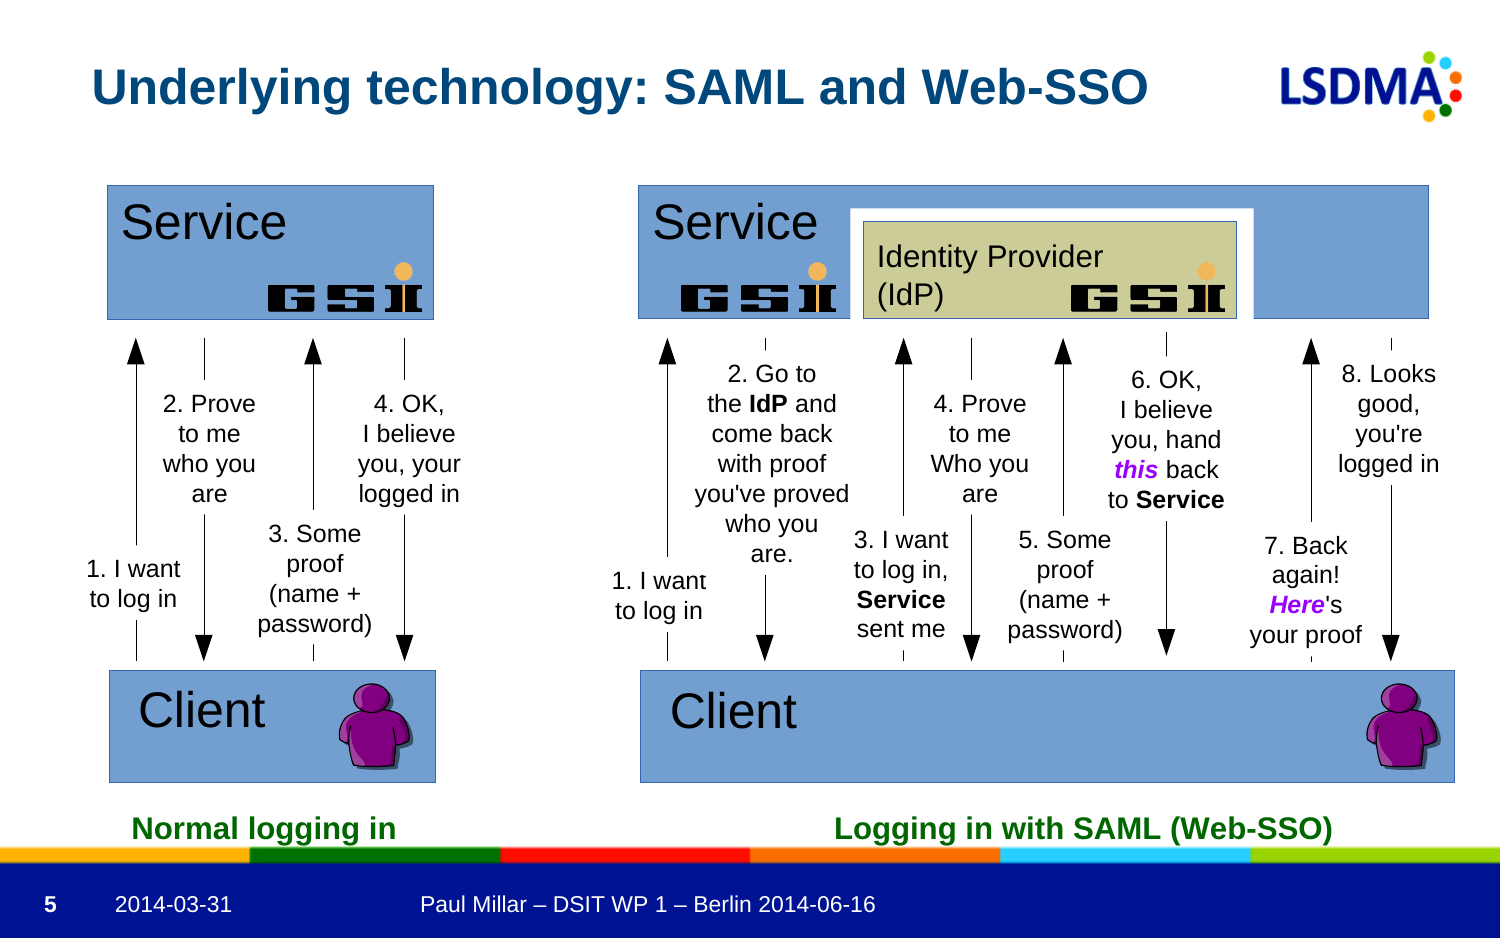

# Underlying technology: SAML and Web-SSO
Service
Service
Identity Provider (IdP)
2. Go to
the IdP and
come back
with proof
you've proved
who you
are.
8. Looks
good,
you're
logged in
6. OK,
I believe
you, hand
this back
to Service
2. Prove
to me
who you
are
4. OK,
I believe
you, your
logged in
4. Prove
to me
Who you
are
3. Some
proof
(name +
password)
3. I want
to log in,
Service
sent me
5. Some
proof
(name +
password)
7. Back
again!
Here's
your proof
1. I want
to log in
1. I want
to log in
Client
Client
Normal logging in
Logging in with SAML (Web-SSO)